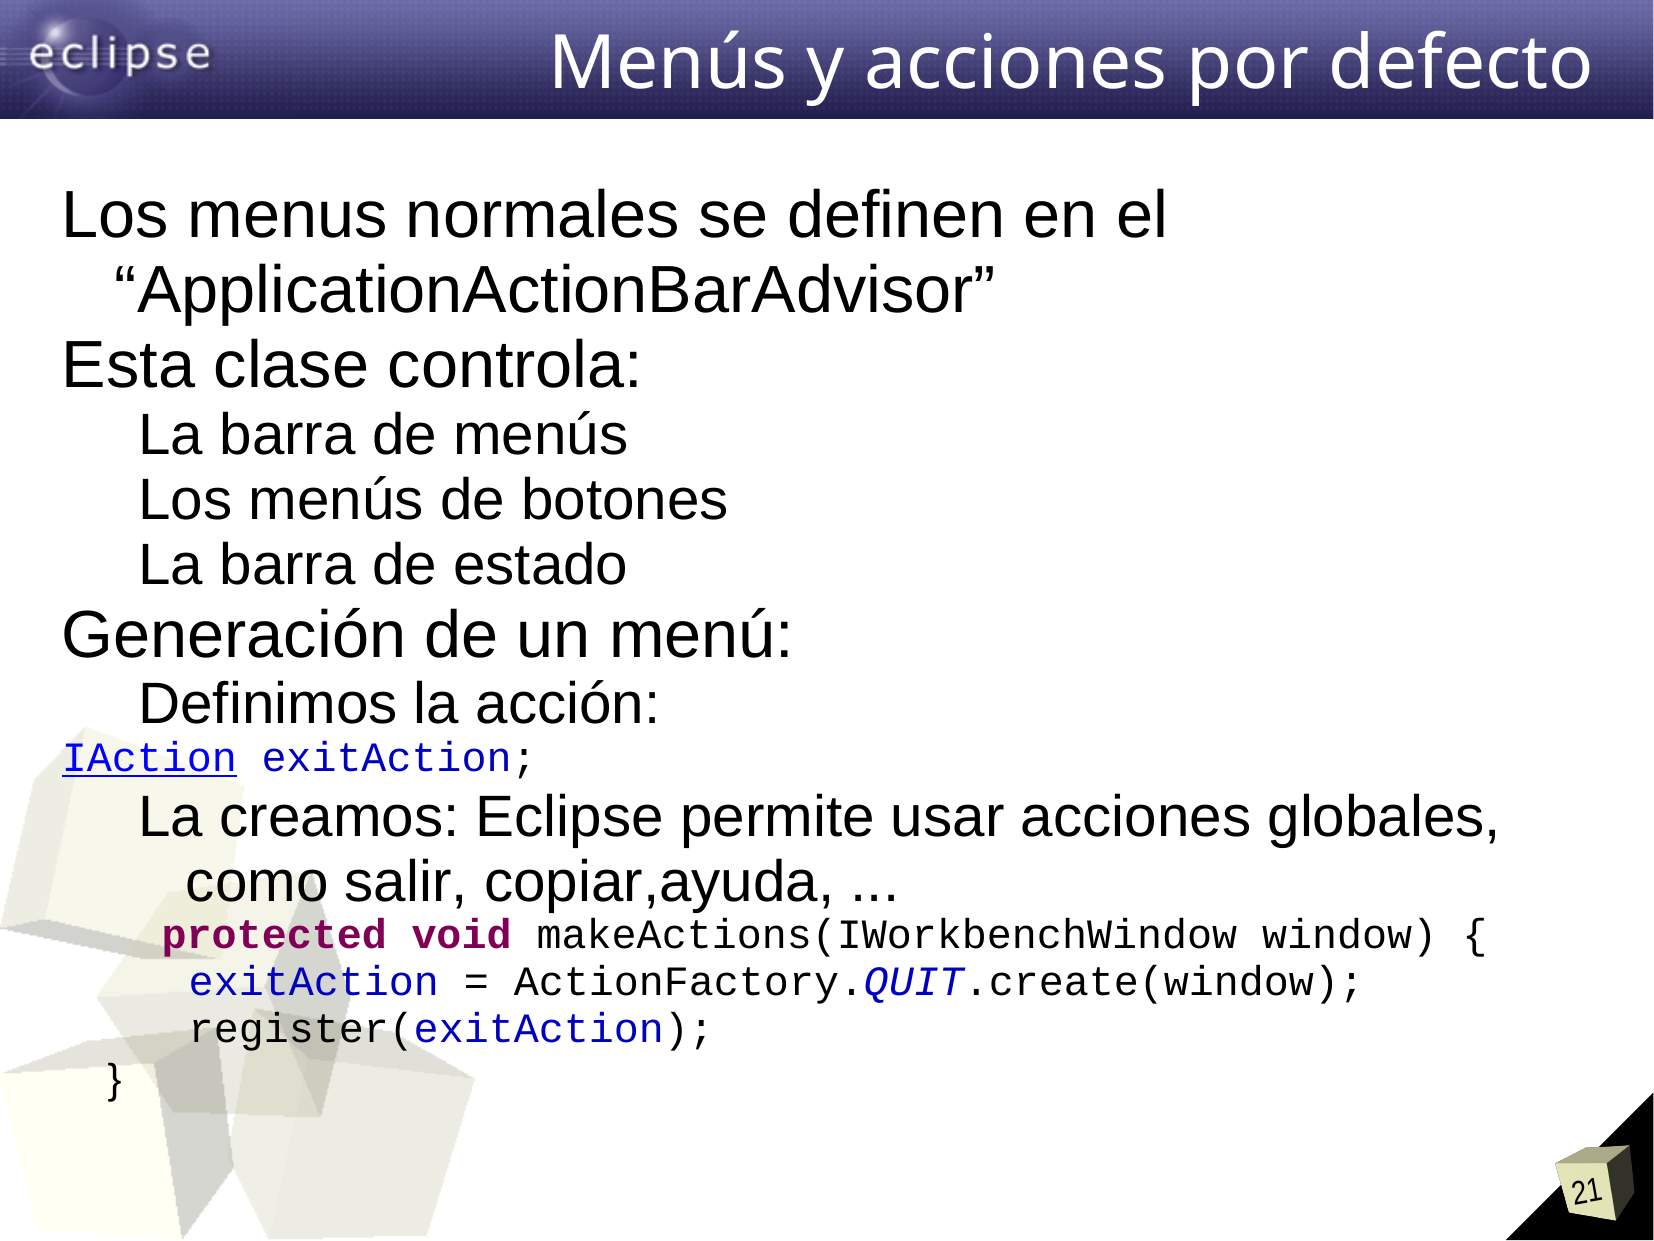

# Menús y acciones por defecto
Los menus normales se definen en el “ApplicationActionBarAdvisor”
Esta clase controla:
La barra de menús
Los menús de botones
La barra de estado
Generación de un menú:
Definimos la acción:
IAction exitAction;
La creamos: Eclipse permite usar acciones globales, como salir, copiar,ayuda, ...
 protected void makeActions(IWorkbenchWindow window) {
 	exitAction = ActionFactory.QUIT.create(window);
 	register(exitAction);
 }